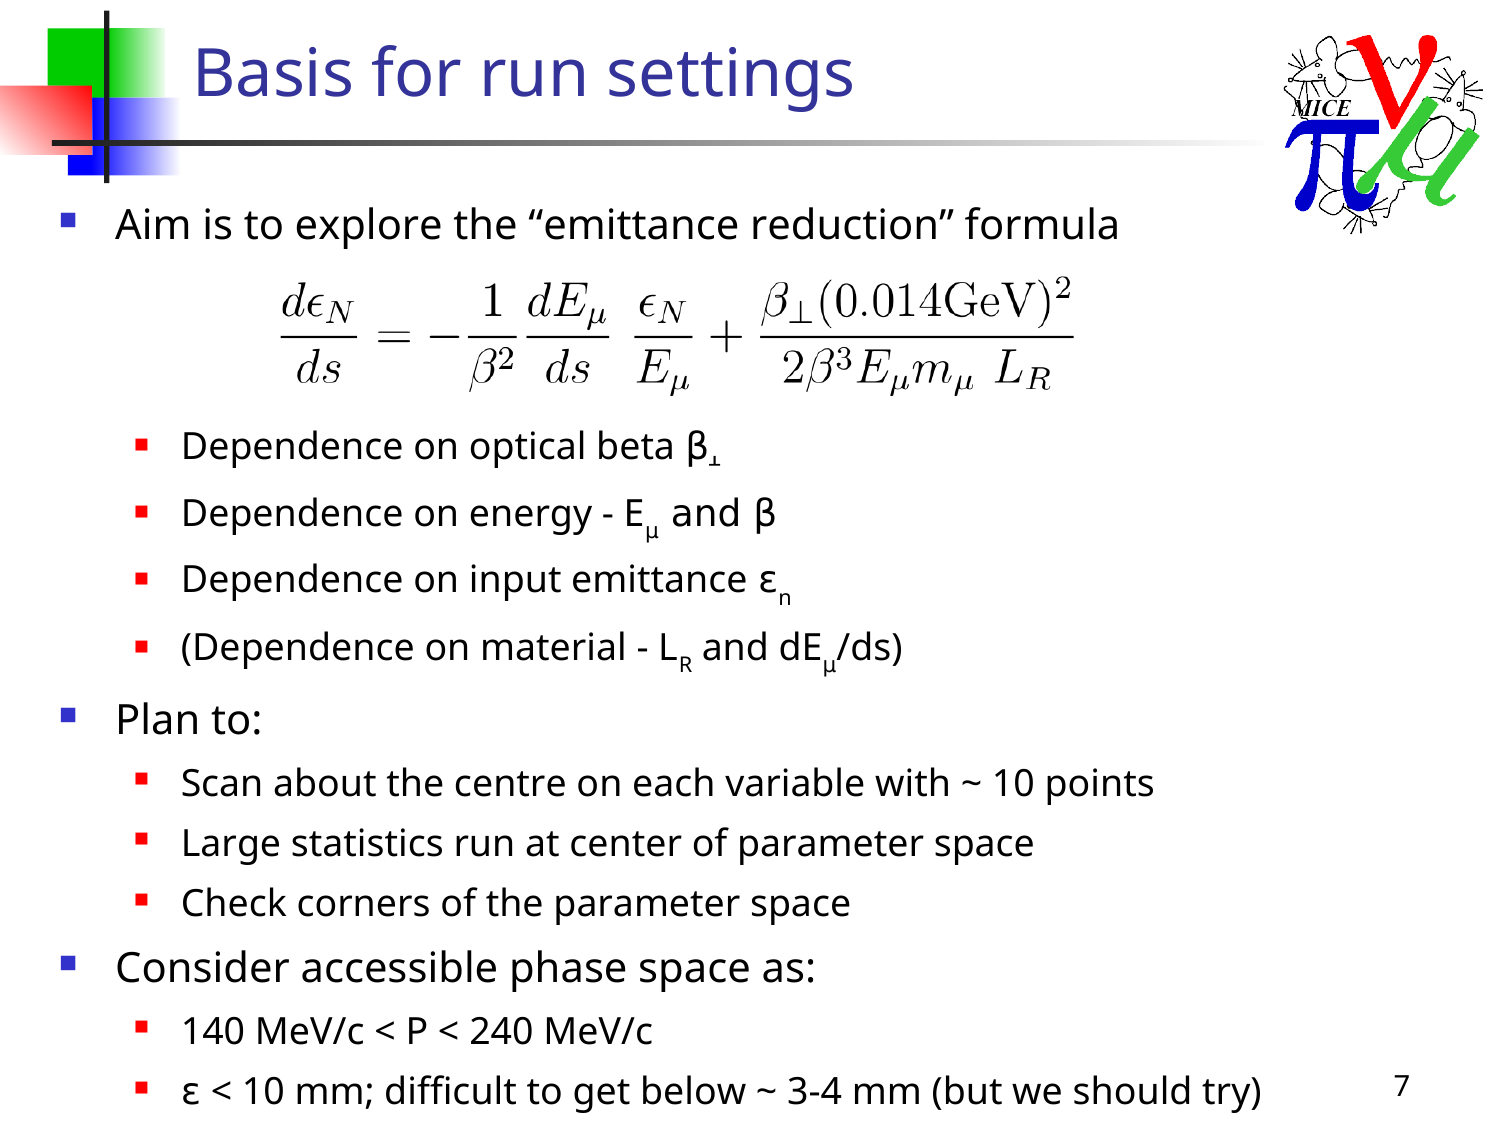

# Basis for run settings
Aim is to explore the “emittance reduction” formula
Dependence on optical beta βᚆ
Dependence on energy - Eμ and β
Dependence on input emittance εn
(Dependence on material - LR and dEμ/ds)
Plan to:
Scan about the centre on each variable with ~ 10 points
Large statistics run at center of parameter space
Check corners of the parameter space
Consider accessible phase space as:
140 MeV/c < P < 240 MeV/c
ε < 10 mm; difficult to get below ~ 3-4 mm (but we should try)
Β < 1000-2000 mm; difficult to get below ~ 200 mm
7